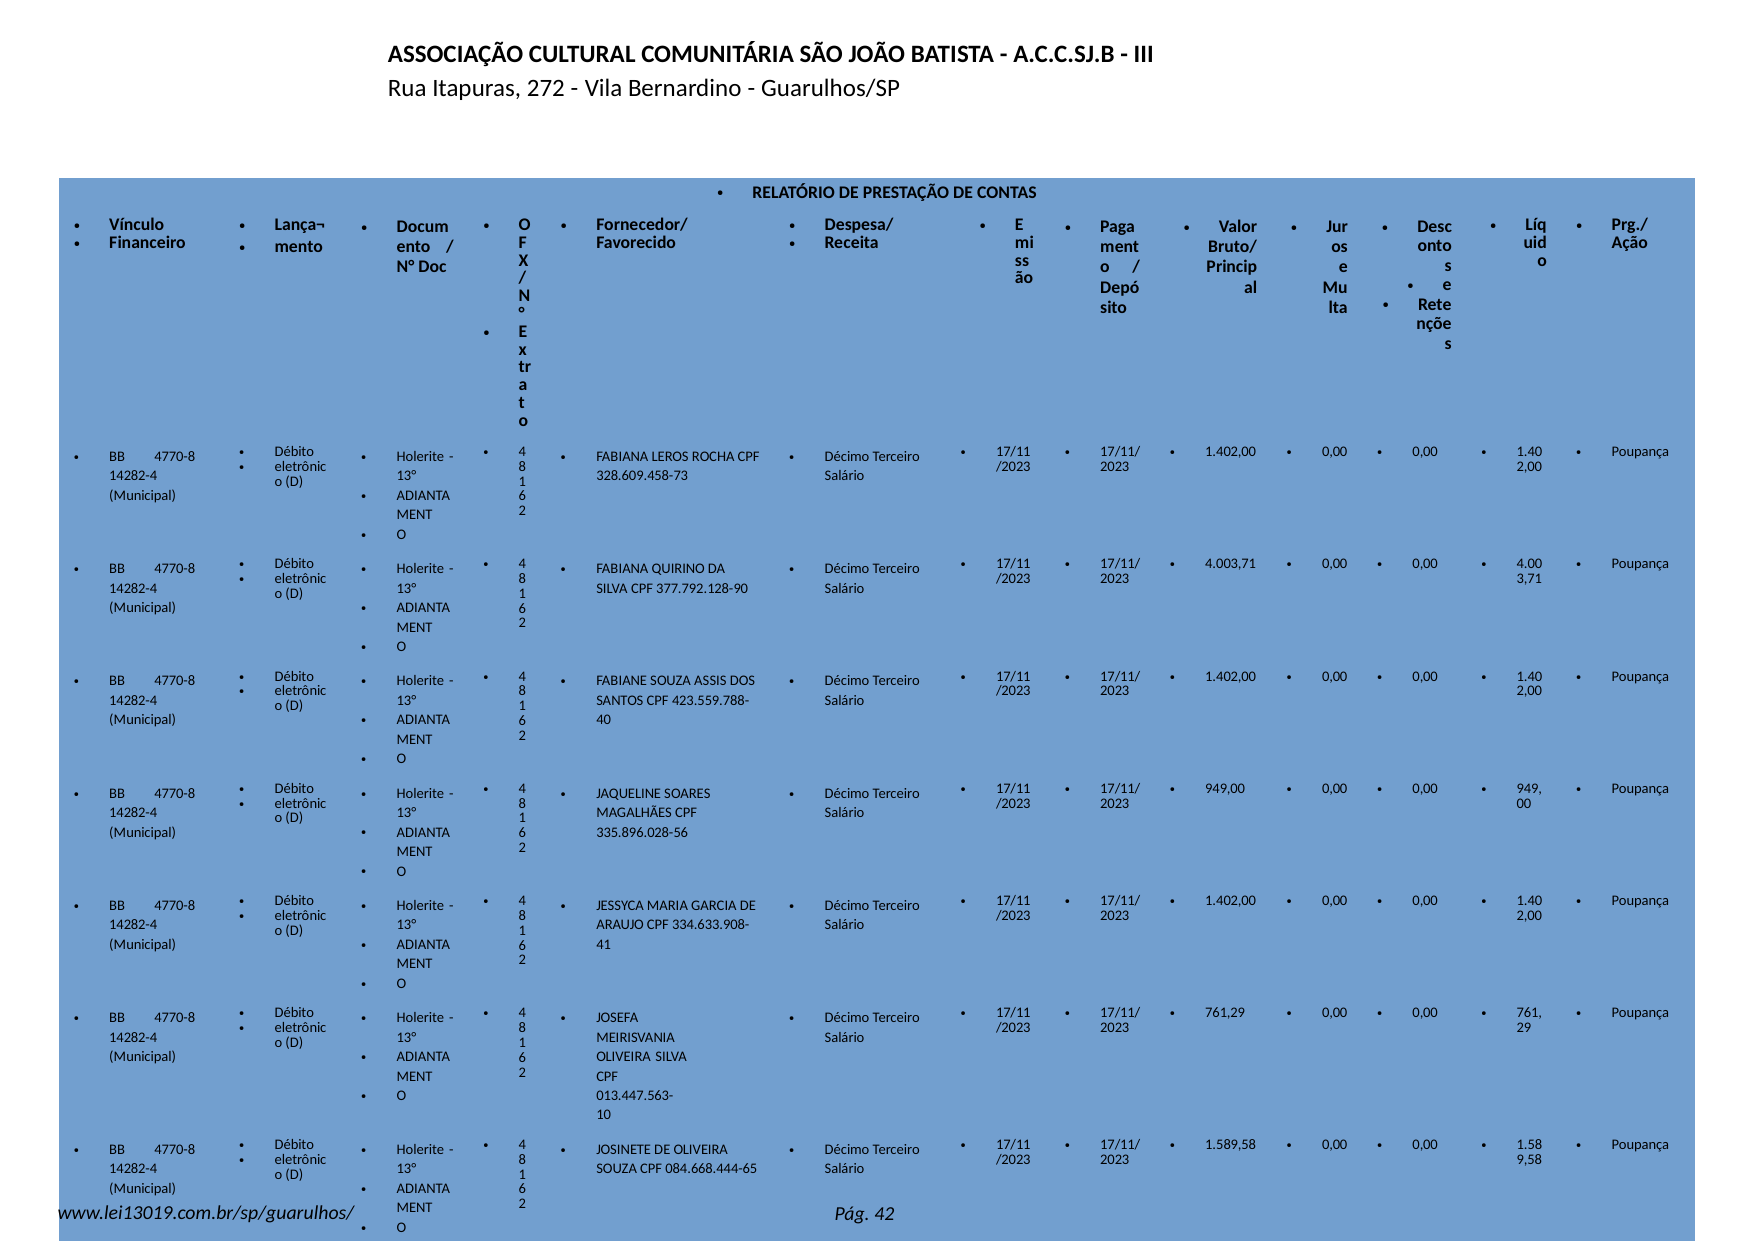

ASSOCIAÇÃO CULTURAL COMUNITÁRIA SÃO JOÃO BATISTA - A.C.C.SJ.B - III
Rua Itapuras, 272 - Vila Bernardino - Guarulhos/SP
| RELATÓRIO DE PRESTAÇÃO DE CONTAS | | | | | | | | | | | | |
| --- | --- | --- | --- | --- | --- | --- | --- | --- | --- | --- | --- | --- |
| Vínculo Financeiro | Lança¬ mento | Documento / N° Doc | OFX/N° Extrato | Fornecedor/ Favorecido | Despesa/ Receita | Emissão | Pagamento / Depósito | Valor Bruto/ Principal | Juros e Multa | Descontos e Retenções | Líquido | Prg./Ação |
| BB 4770-8 14282-4 (Municipal) | Débito eletrônico (D) | Holerite - 13° ADIANTAMENT O | 48162 | FABIANA LEROS ROCHA CPF 328.609.458-73 | Décimo Terceiro Salário | 17/11/2023 | 17/11/2023 | 1.402,00 | 0,00 | 0,00 | 1.402,00 | Poupança |
| BB 4770-8 14282-4 (Municipal) | Débito eletrônico (D) | Holerite - 13° ADIANTAMENT O | 48162 | FABIANA QUIRINO DA SILVA CPF 377.792.128-90 | Décimo Terceiro Salário | 17/11/2023 | 17/11/2023 | 4.003,71 | 0,00 | 0,00 | 4.003,71 | Poupança |
| BB 4770-8 14282-4 (Municipal) | Débito eletrônico (D) | Holerite - 13° ADIANTAMENT O | 48162 | FABIANE SOUZA ASSIS DOS SANTOS CPF 423.559.788-40 | Décimo Terceiro Salário | 17/11/2023 | 17/11/2023 | 1.402,00 | 0,00 | 0,00 | 1.402,00 | Poupança |
| BB 4770-8 14282-4 (Municipal) | Débito eletrônico (D) | Holerite - 13° ADIANTAMENT O | 48162 | JAQUELINE SOARES MAGALHÃES CPF 335.896.028-56 | Décimo Terceiro Salário | 17/11/2023 | 17/11/2023 | 949,00 | 0,00 | 0,00 | 949,00 | Poupança |
| BB 4770-8 14282-4 (Municipal) | Débito eletrônico (D) | Holerite - 13° ADIANTAMENT O | 48162 | JESSYCA MARIA GARCIA DE ARAUJO CPF 334.633.908-41 | Décimo Terceiro Salário | 17/11/2023 | 17/11/2023 | 1.402,00 | 0,00 | 0,00 | 1.402,00 | Poupança |
| BB 4770-8 14282-4 (Municipal) | Débito eletrônico (D) | Holerite - 13° ADIANTAMENT O | 48162 | JOSEFA MEIRISVANIA OLIVEIRA SILVA CPF 013.447.563-10 | Décimo Terceiro Salário | 17/11/2023 | 17/11/2023 | 761,29 | 0,00 | 0,00 | 761,29 | Poupança |
| BB 4770-8 14282-4 (Municipal) | Débito eletrônico (D) | Holerite - 13° ADIANTAMENT O | 48162 | JOSINETE DE OLIVEIRA SOUZA CPF 084.668.444-65 | Décimo Terceiro Salário | 17/11/2023 | 17/11/2023 | 1.589,58 | 0,00 | 0,00 | 1.589,58 | Poupança |
| BB 4770-8 14282-4 (Municipal) | Débito eletrônico (D) | Holerite - 13° ADIANTAMENT O | 48162 | MARIA GORETI REIS DOS SANTOS PEREIRA CPF 103.308.988-50 | Décimo Terceiro Salário | 17/11/2023 | 17/11/2023 | 350,50 | 0,00 | 0,00 | 350,50 | Poupança |
| BB 4770-8 14282-4 (Municipal) | Débito eletrônico (D) | Holerite - 13° ADIANTAMENT O | 48162 | RAISSA ALVES DE SOUSA CPF 464.018.508-17 | Décimo Terceiro Salário | 17/11/2023 | 17/11/2023 | 1.402,00 | 0,00 | 0,00 | 1.402,00 | Poupança |
| BB 4770-8 14282-4 (Municipal) | Débito eletrônico (D) | Holerite - 13° ADIANTAMENT O | 48162 | REGIANE CABRAL SOUSA ARANHA CPF 314.584.468-75 | Décimo Terceiro Salário | 17/11/2023 | 17/11/2023 | 1.168,33 | 0,00 | 0,00 | 1.168,33 | Poupança |
| BB 4770-8 14282-4 (Municipal) | Débito eletrônico (D) | Holerite - 13° ADIANTAMENT O | 48162 | ROBERTA SOARES VALENTIM CPF 427.771.378-54 | Décimo Terceiro Salário | 17/11/2023 | 17/11/2023 | 455,00 | 0,00 | 0,00 | 455,00 | Poupança |
| BB 4770-8 14282-4 (Municipal) | Débito eletrônico (D) | Holerite - 13° ADIANTAMENT O | 48162 | SANDRA FELIX DOS SANTOS CPF 245.621.848-50 | Décimo Terceiro Salário | 17/11/2023 | 17/11/2023 | 1.402,00 | 0,00 | 0,00 | 1.402,00 | Poupança |
www.lei13019.com.br/sp/guarulhos/
Pág. 42